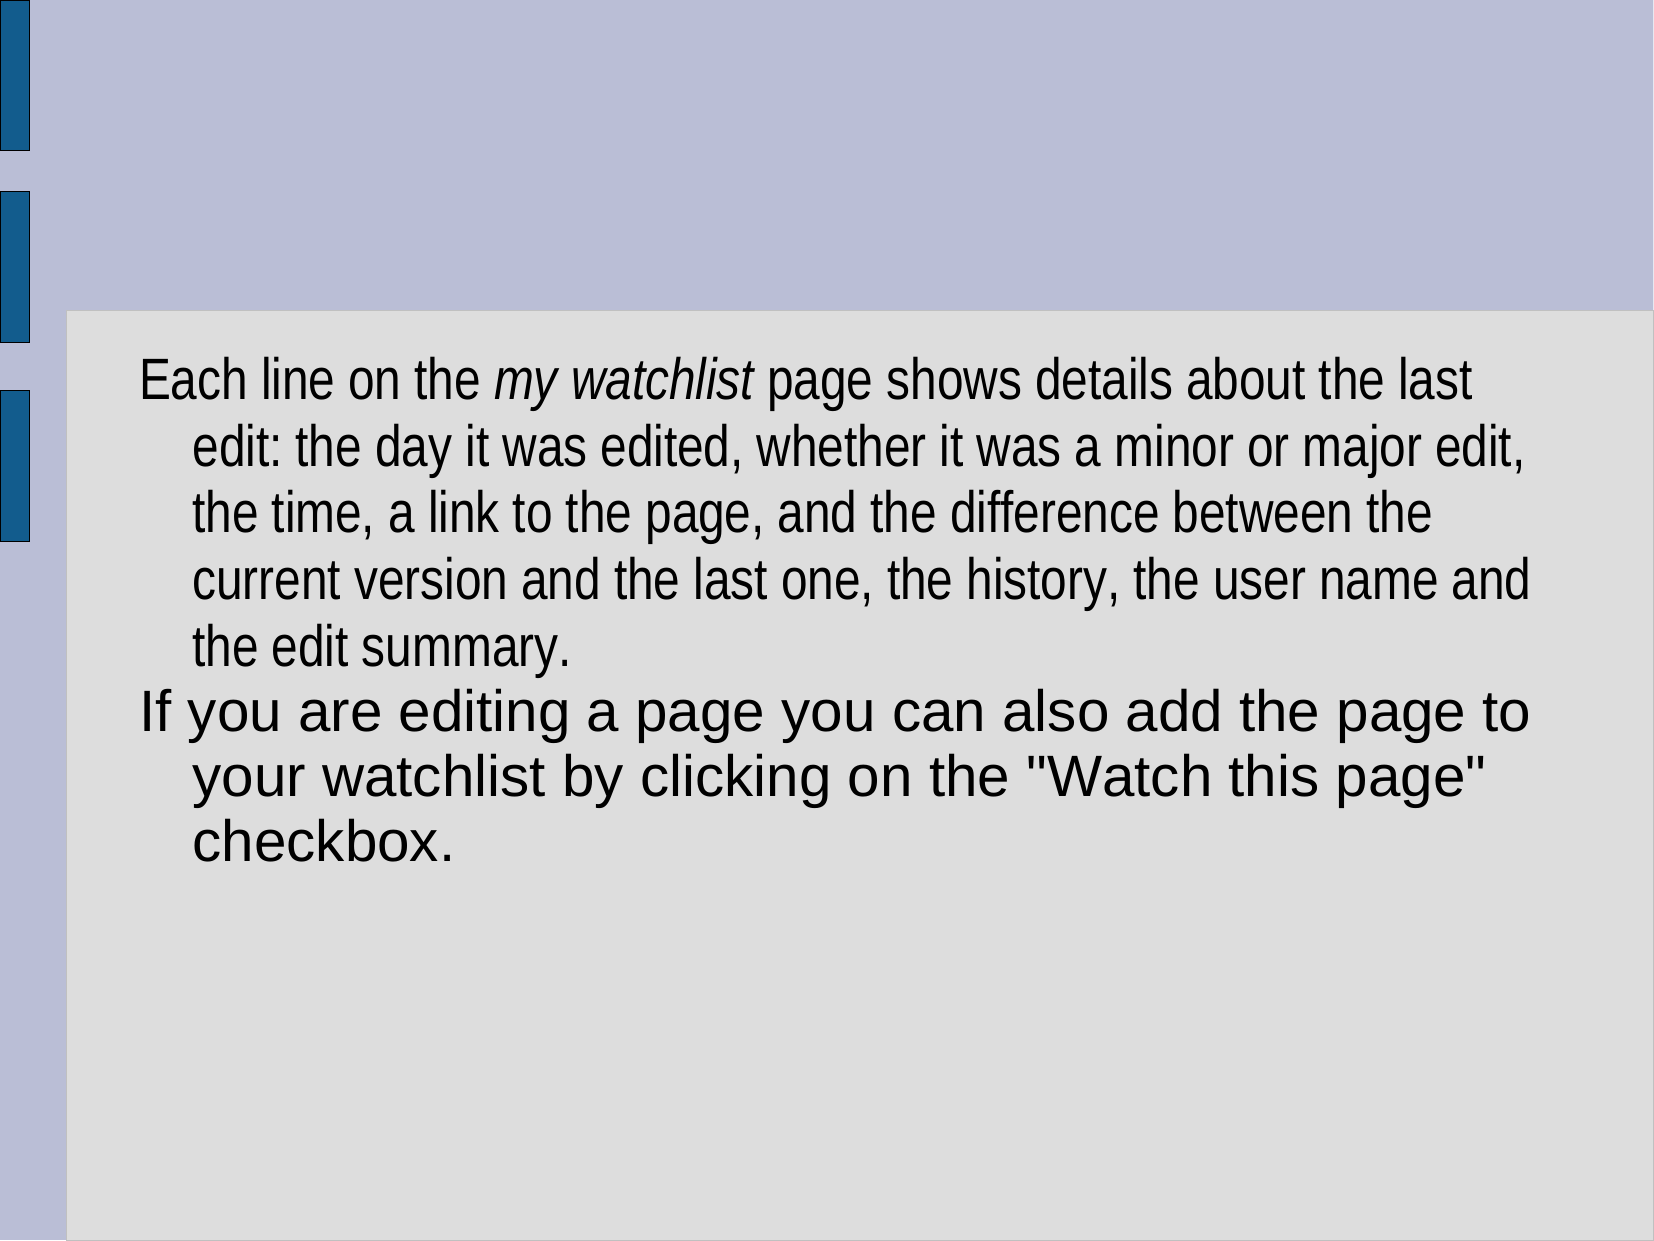

# Each line on the my watchlist page shows details about the last edit: the day it was edited, whether it was a minor or major edit, the time, a link to the page, and the difference between the current version and the last one, the history, the user name and the edit summary.
If you are editing a page you can also add the page to your watchlist by clicking on the "Watch this page" checkbox.